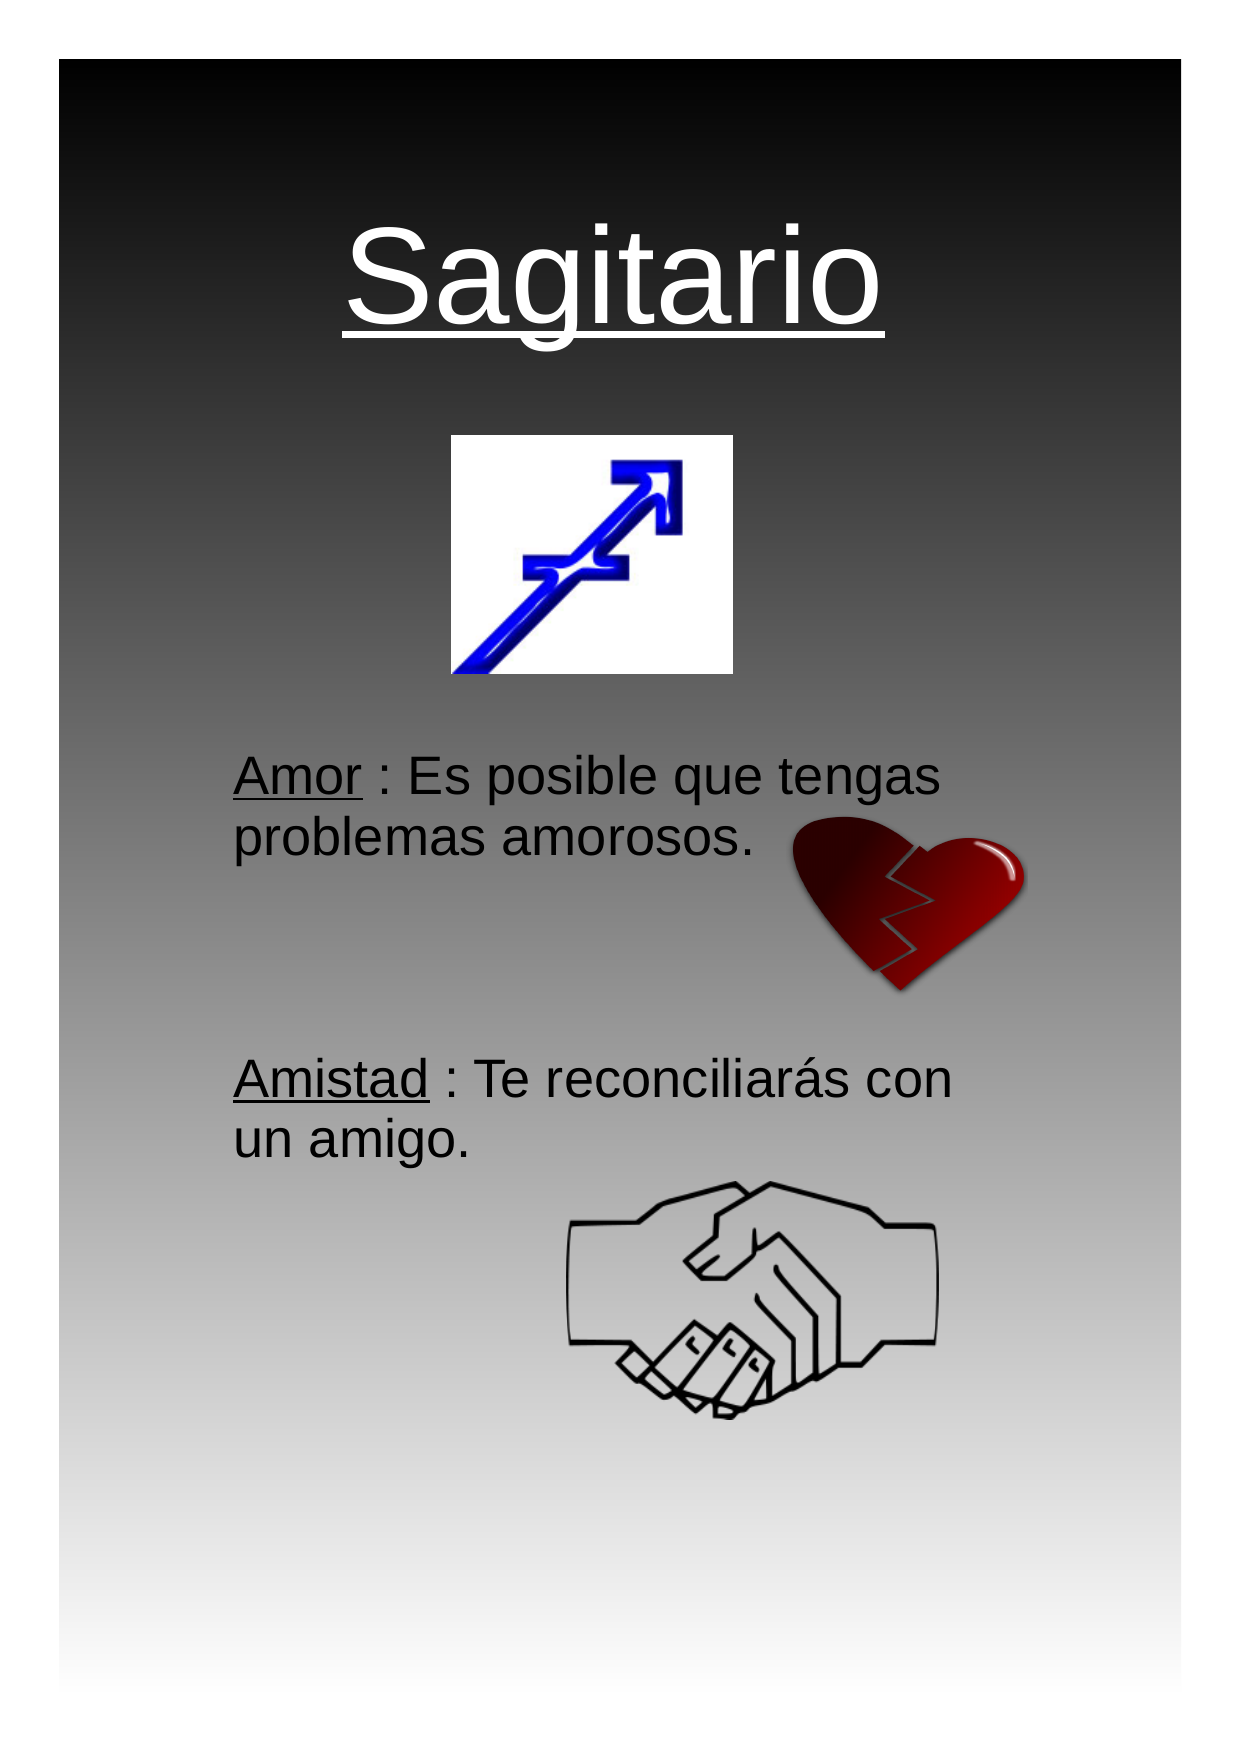

Sagitario
Amor : Es posible que tengas problemas amorosos.
Amistad : Te reconciliarás con un amigo.